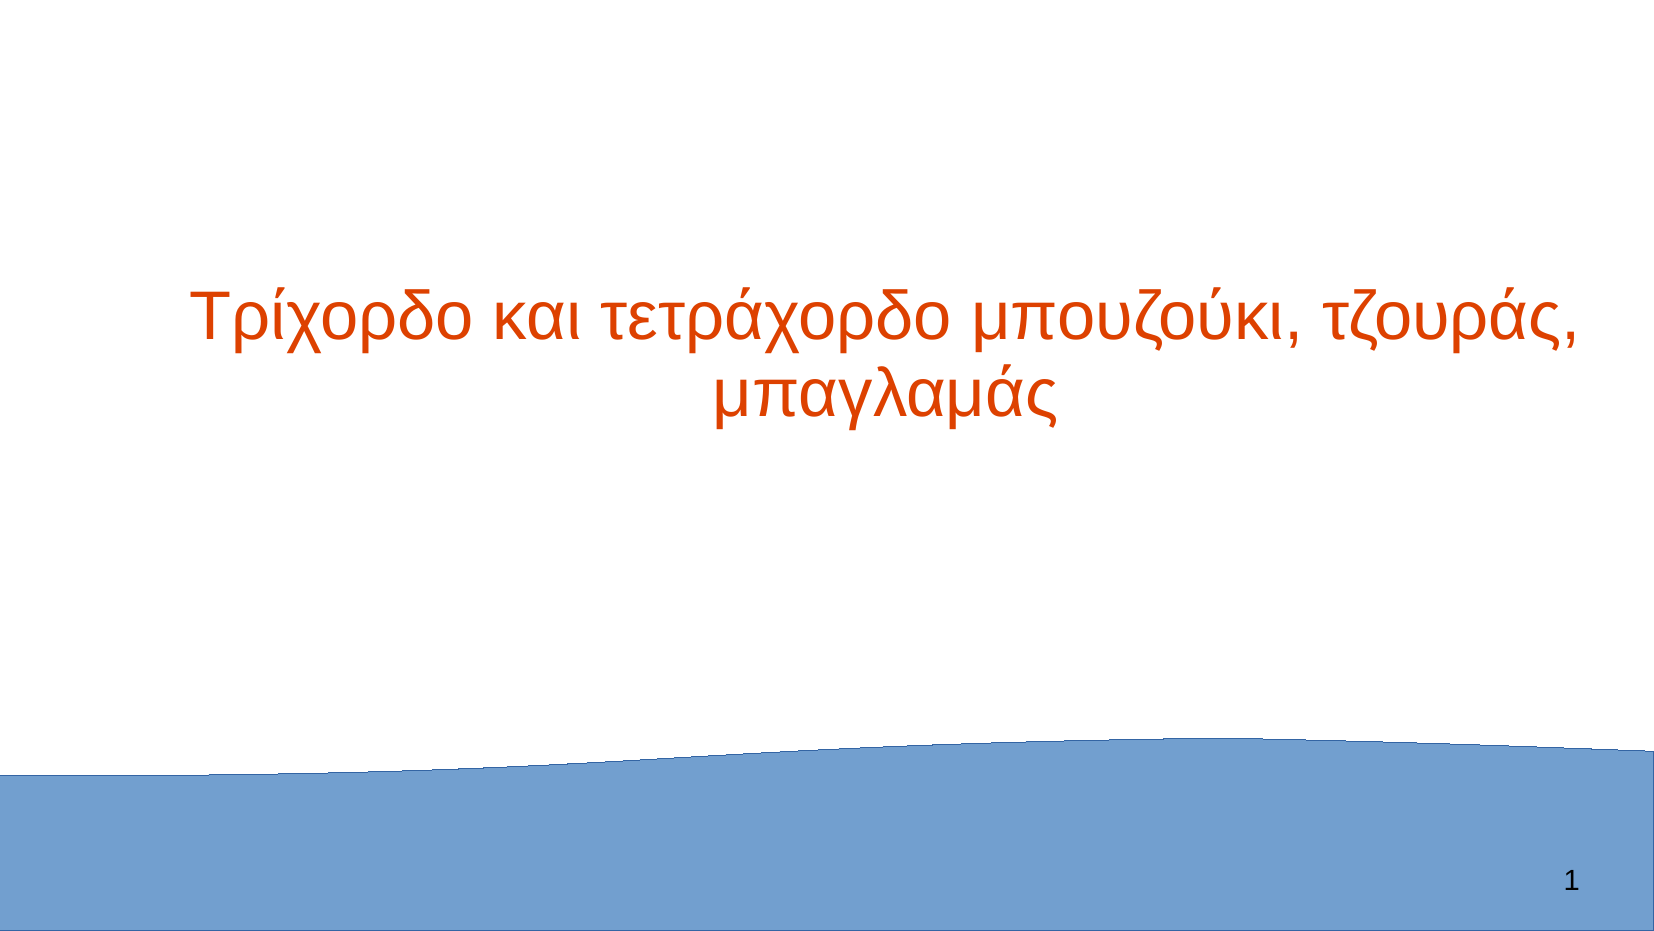

# Τρίχορδο και τετράχορδο μπουζούκι, τζουράς, μπαγλαμάς